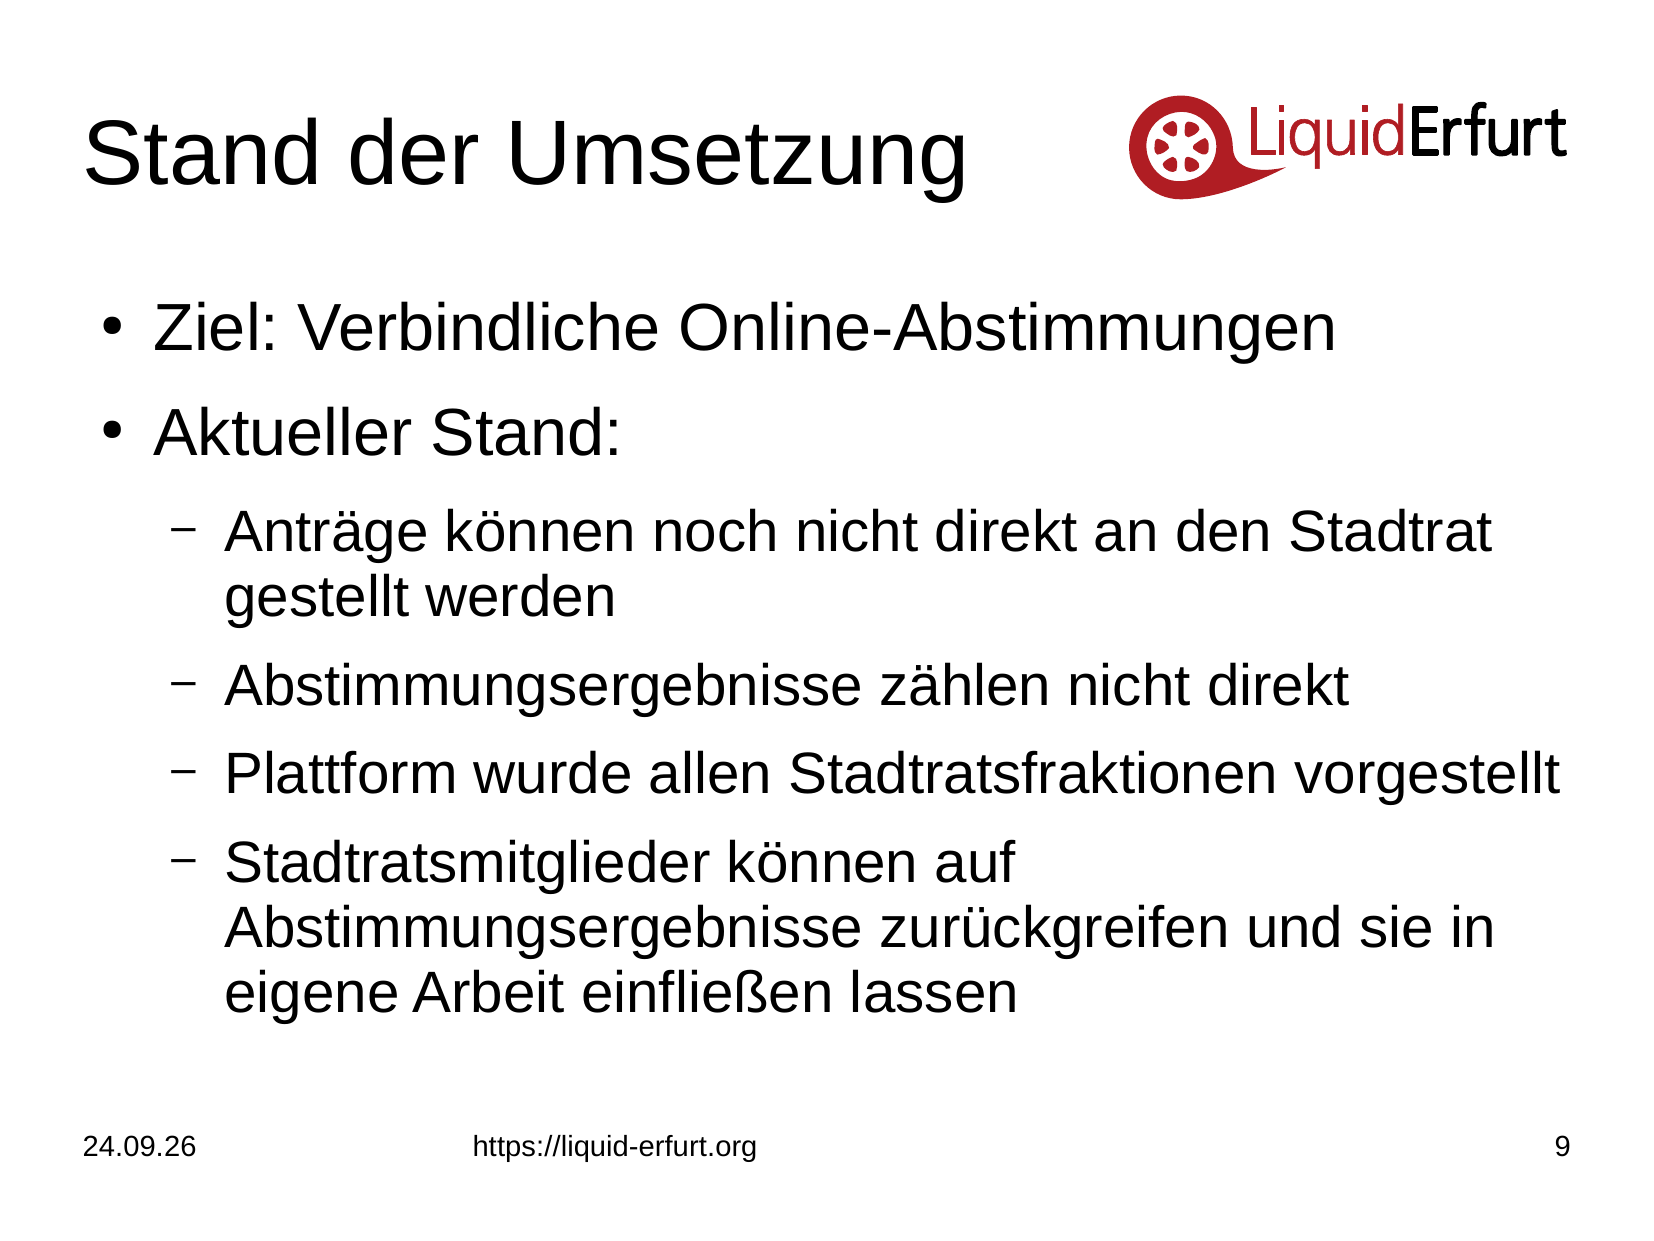

# Stand der Umsetzung
Ziel: Verbindliche Online-Abstimmungen
Aktueller Stand:
Anträge können noch nicht direkt an den Stadtrat gestellt werden
Abstimmungsergebnisse zählen nicht direkt
Plattform wurde allen Stadtratsfraktionen vorgestellt
Stadtratsmitglieder können auf Abstimmungsergebnisse zurückgreifen und sie in eigene Arbeit einfließen lassen
https://liquid-erfurt.org
9